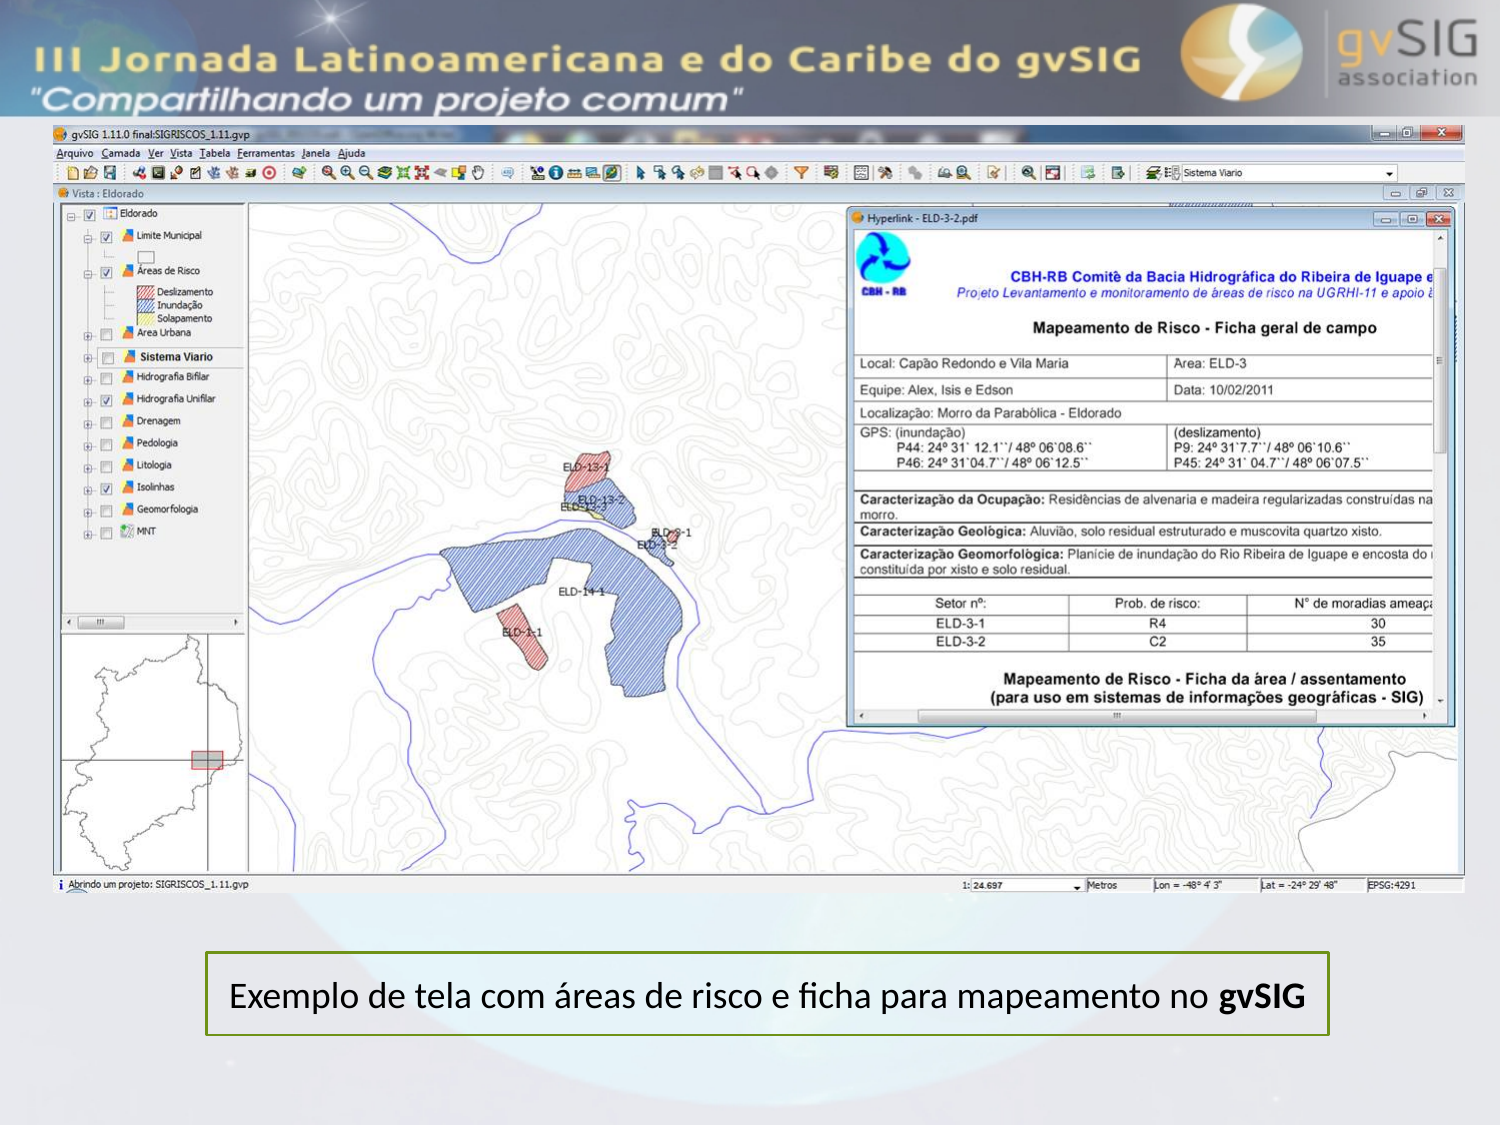

Exemplo de tela com áreas de risco e ficha para mapeamento no gvSIG